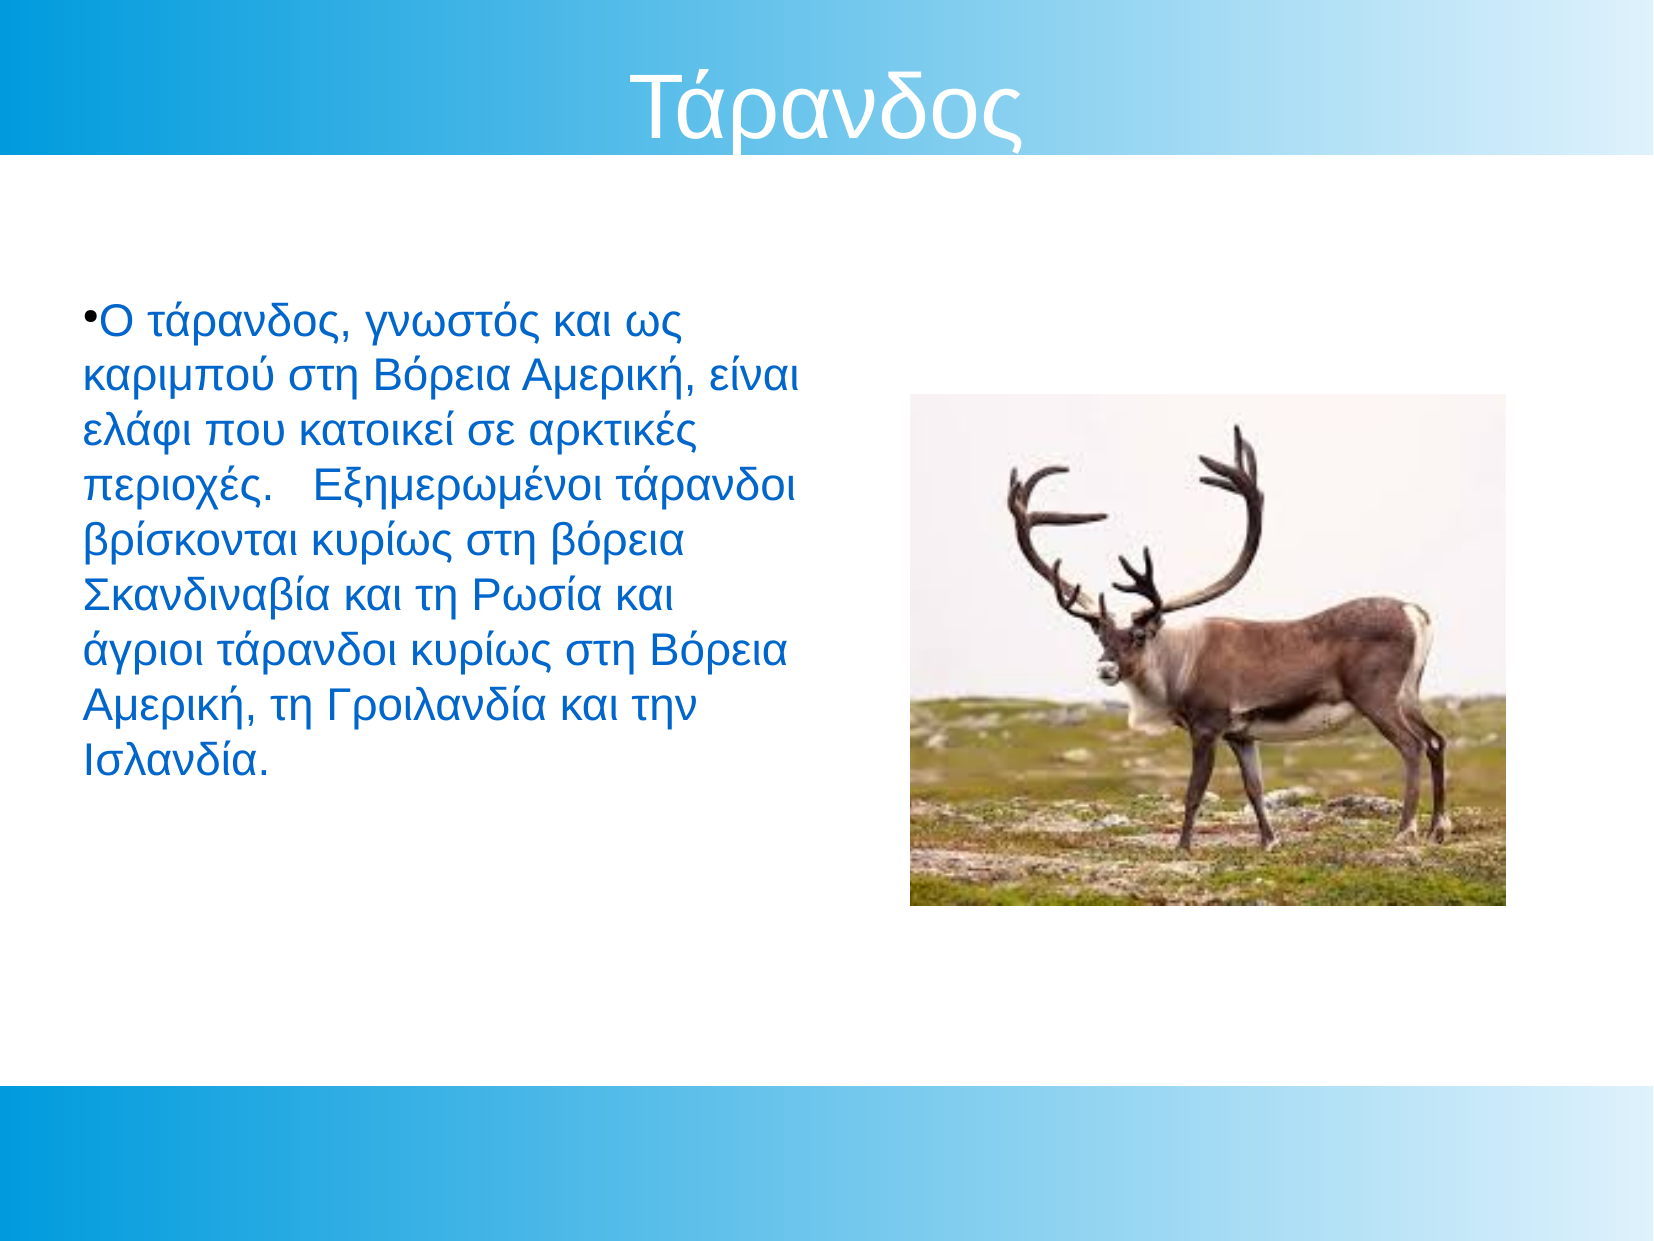

# Τάρανδος
Ο τάρανδος, γνωστός και ως καριμπού στη Βόρεια Αμερική, είναι ελάφι που κατοικεί σε αρκτικές περιοχές. Εξημερωμένοι τάρανδοι βρίσκονται κυρίως στη βόρεια Σκανδιναβία και τη Ρωσία και άγριοι τάρανδοι κυρίως στη Βόρεια Αμερική, τη Γροιλανδία και την Ισλανδία.